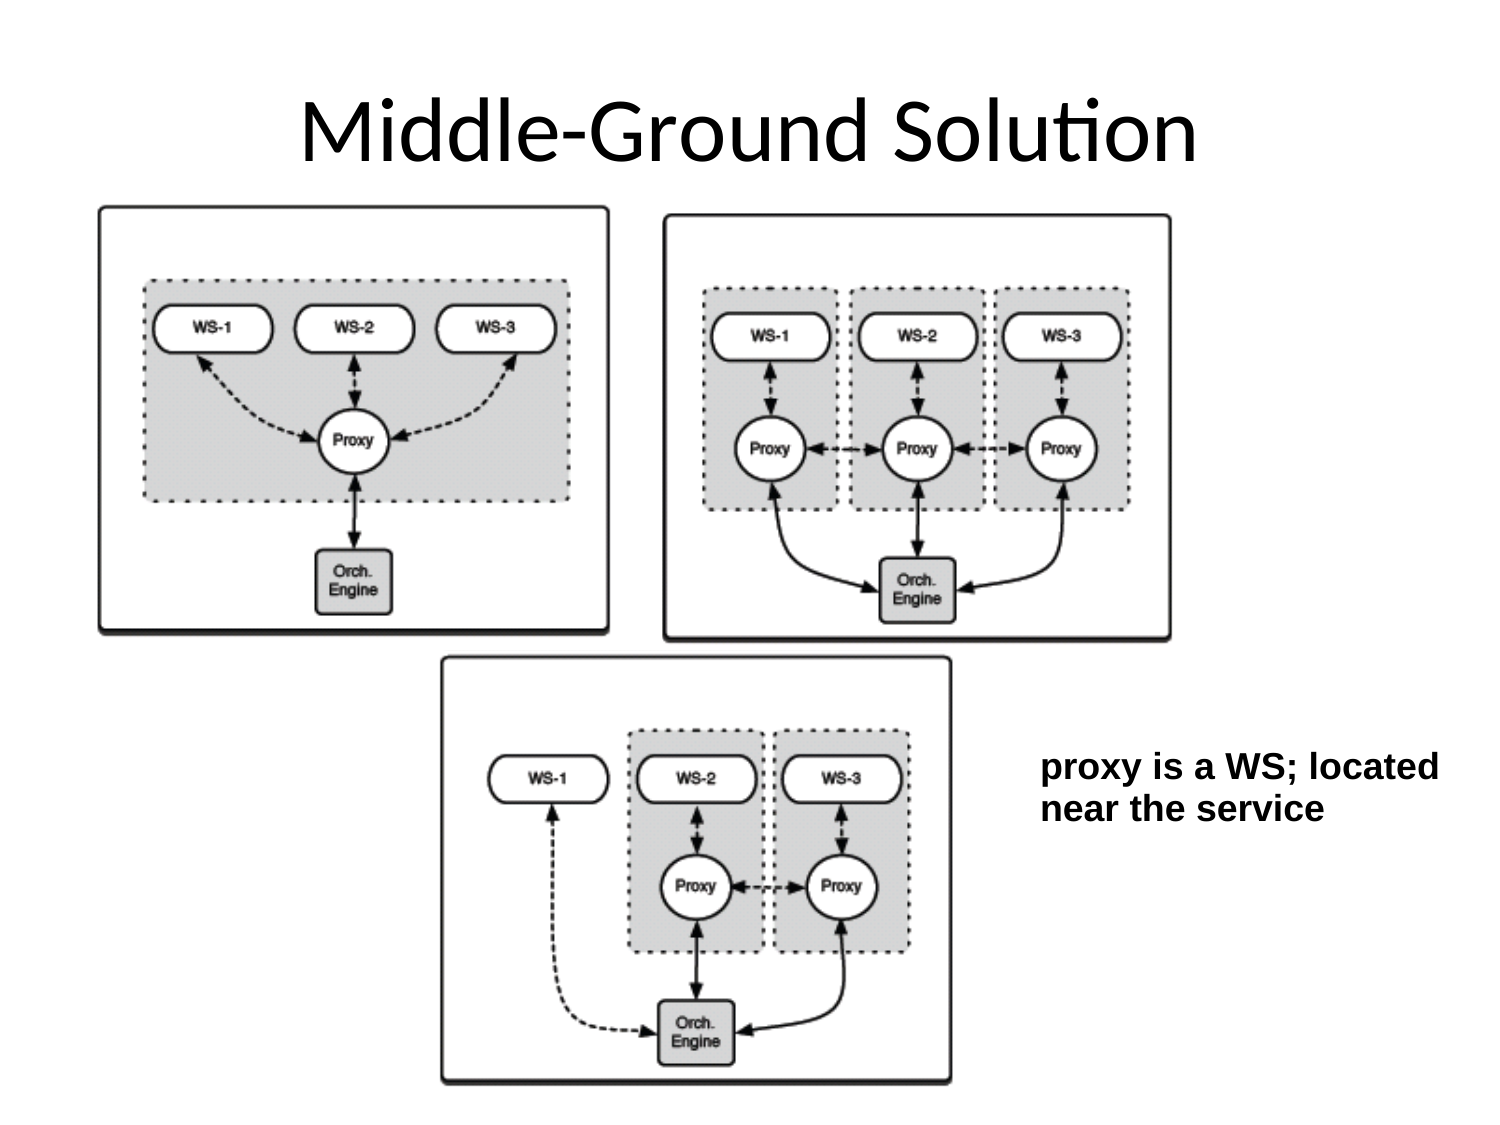

# Middle-Ground Solution
proxy is a WS; located
near the service